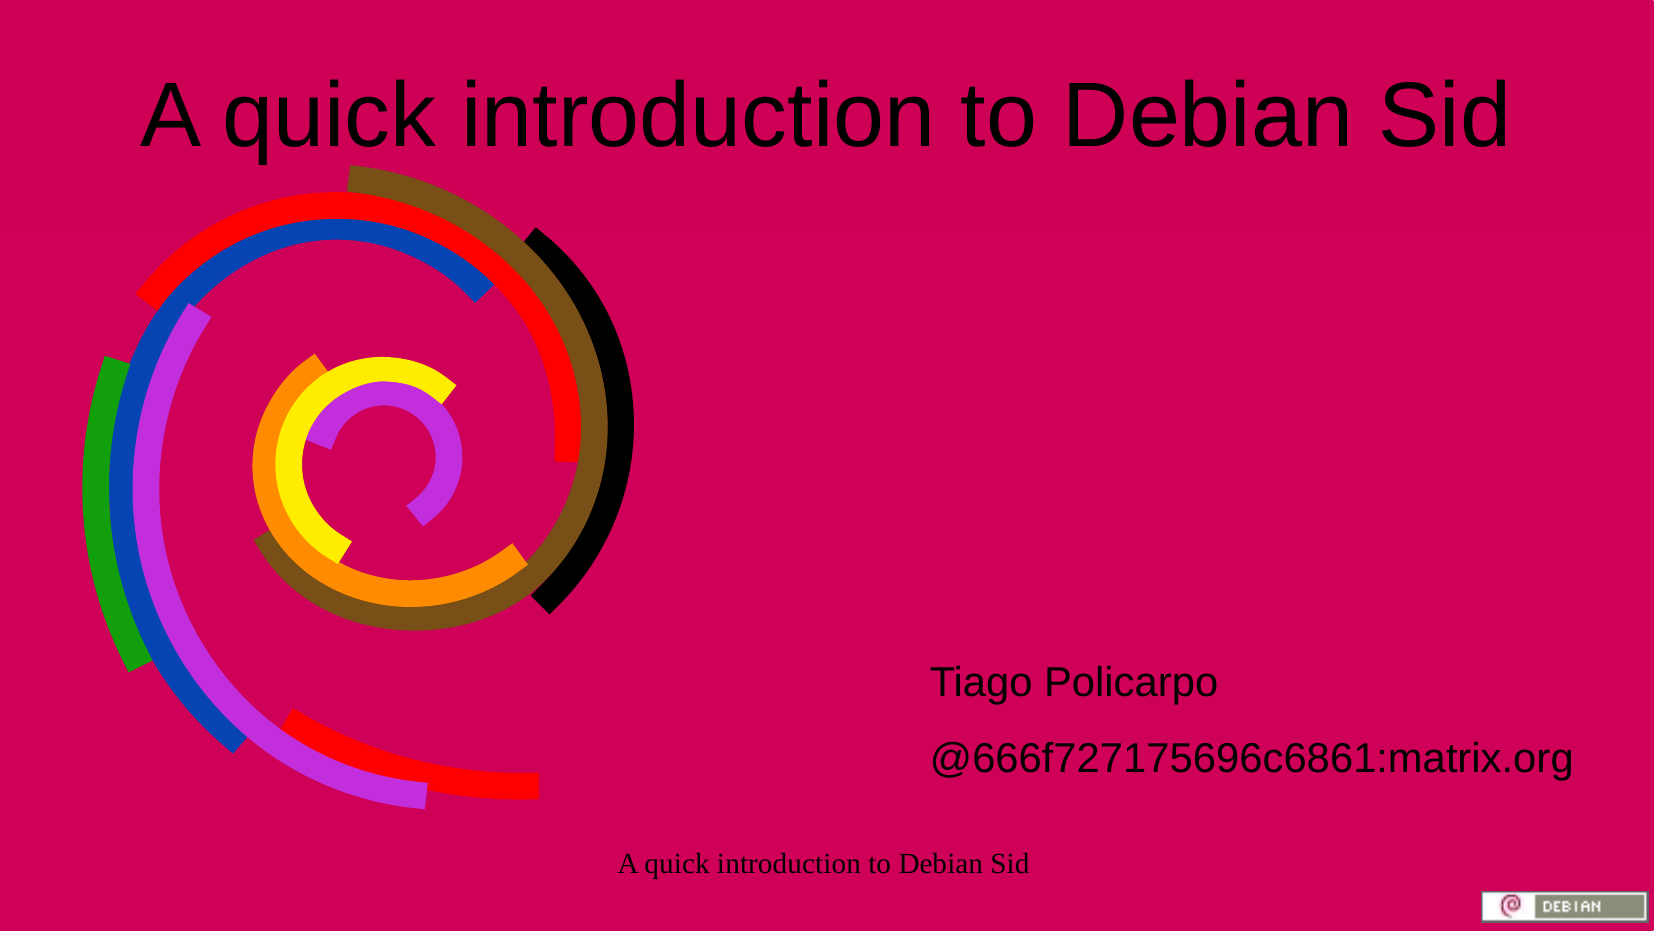

# A quick introduction to Debian Sid
Tiago Policarpo
@666f727175696c6861:matrix.org
A quick introduction to Debian Sid